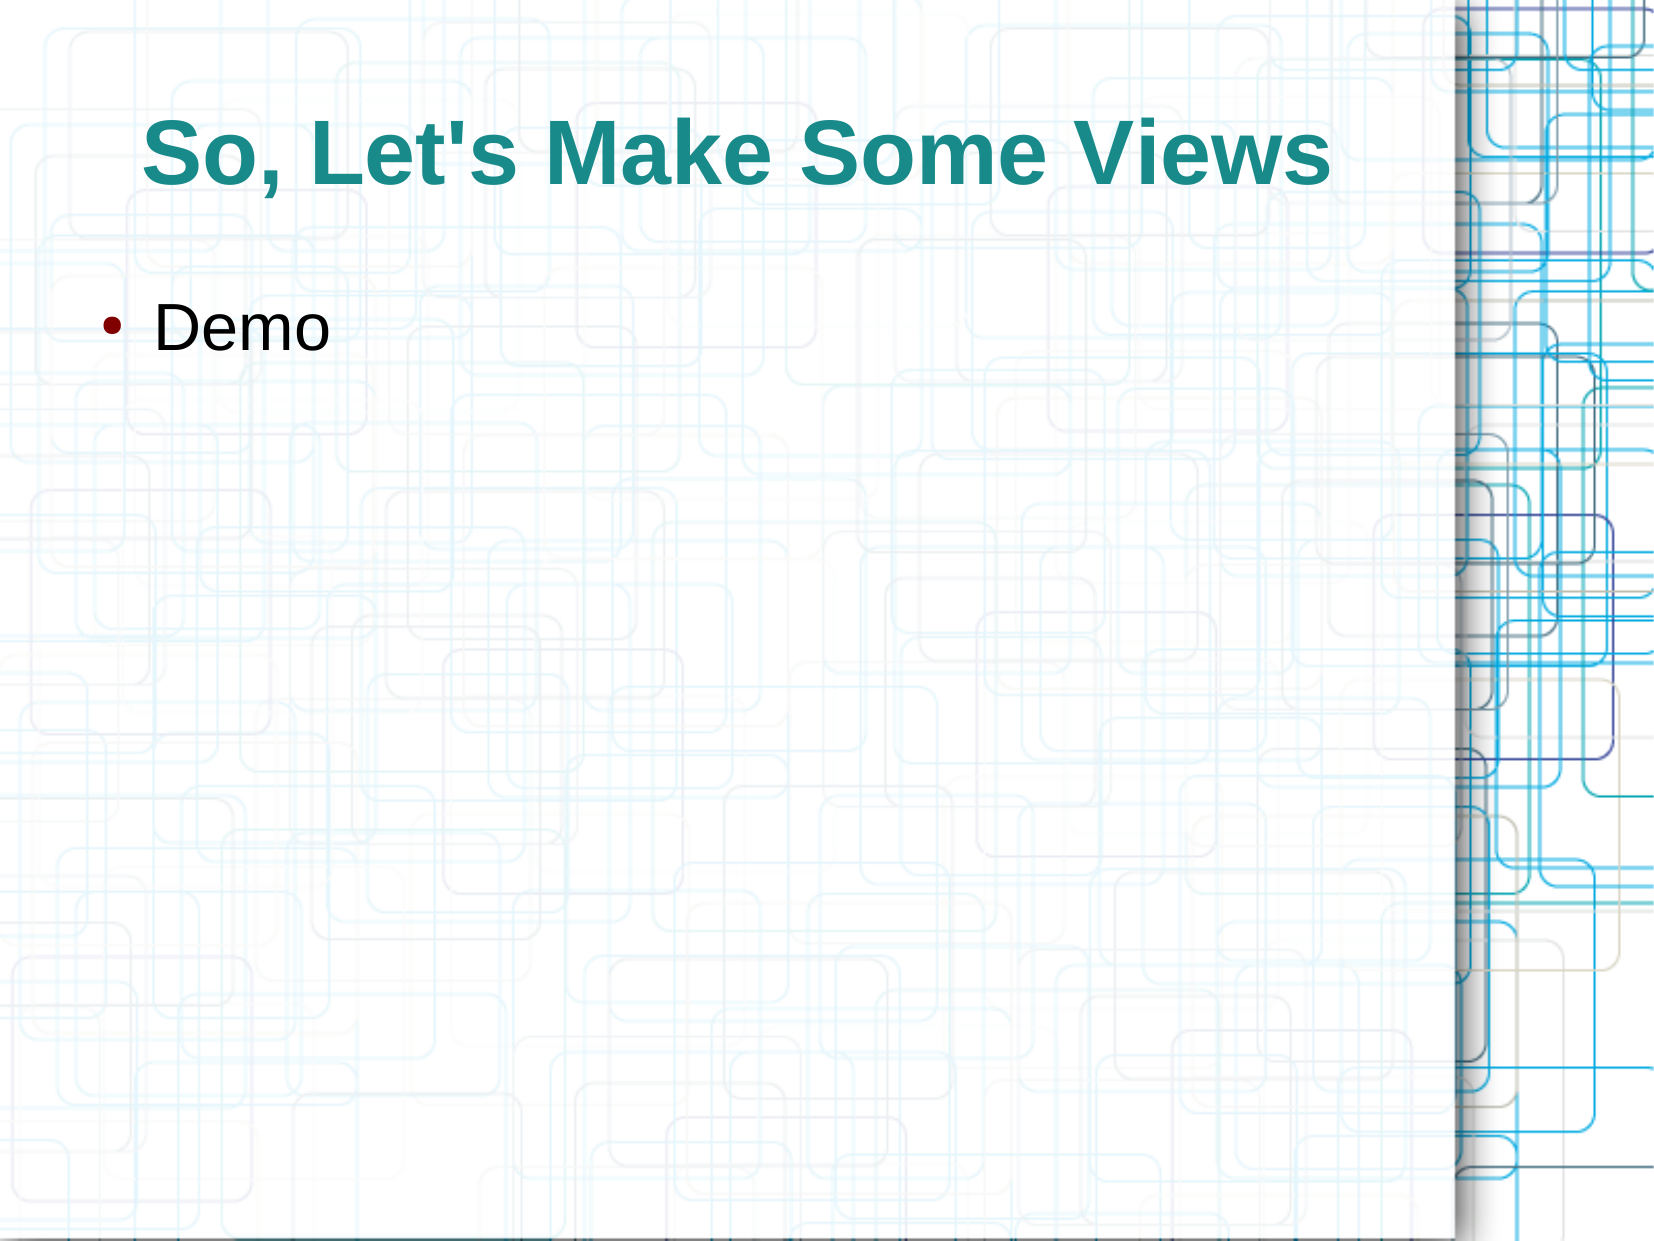

# So, Let's Make Some Views
Demo